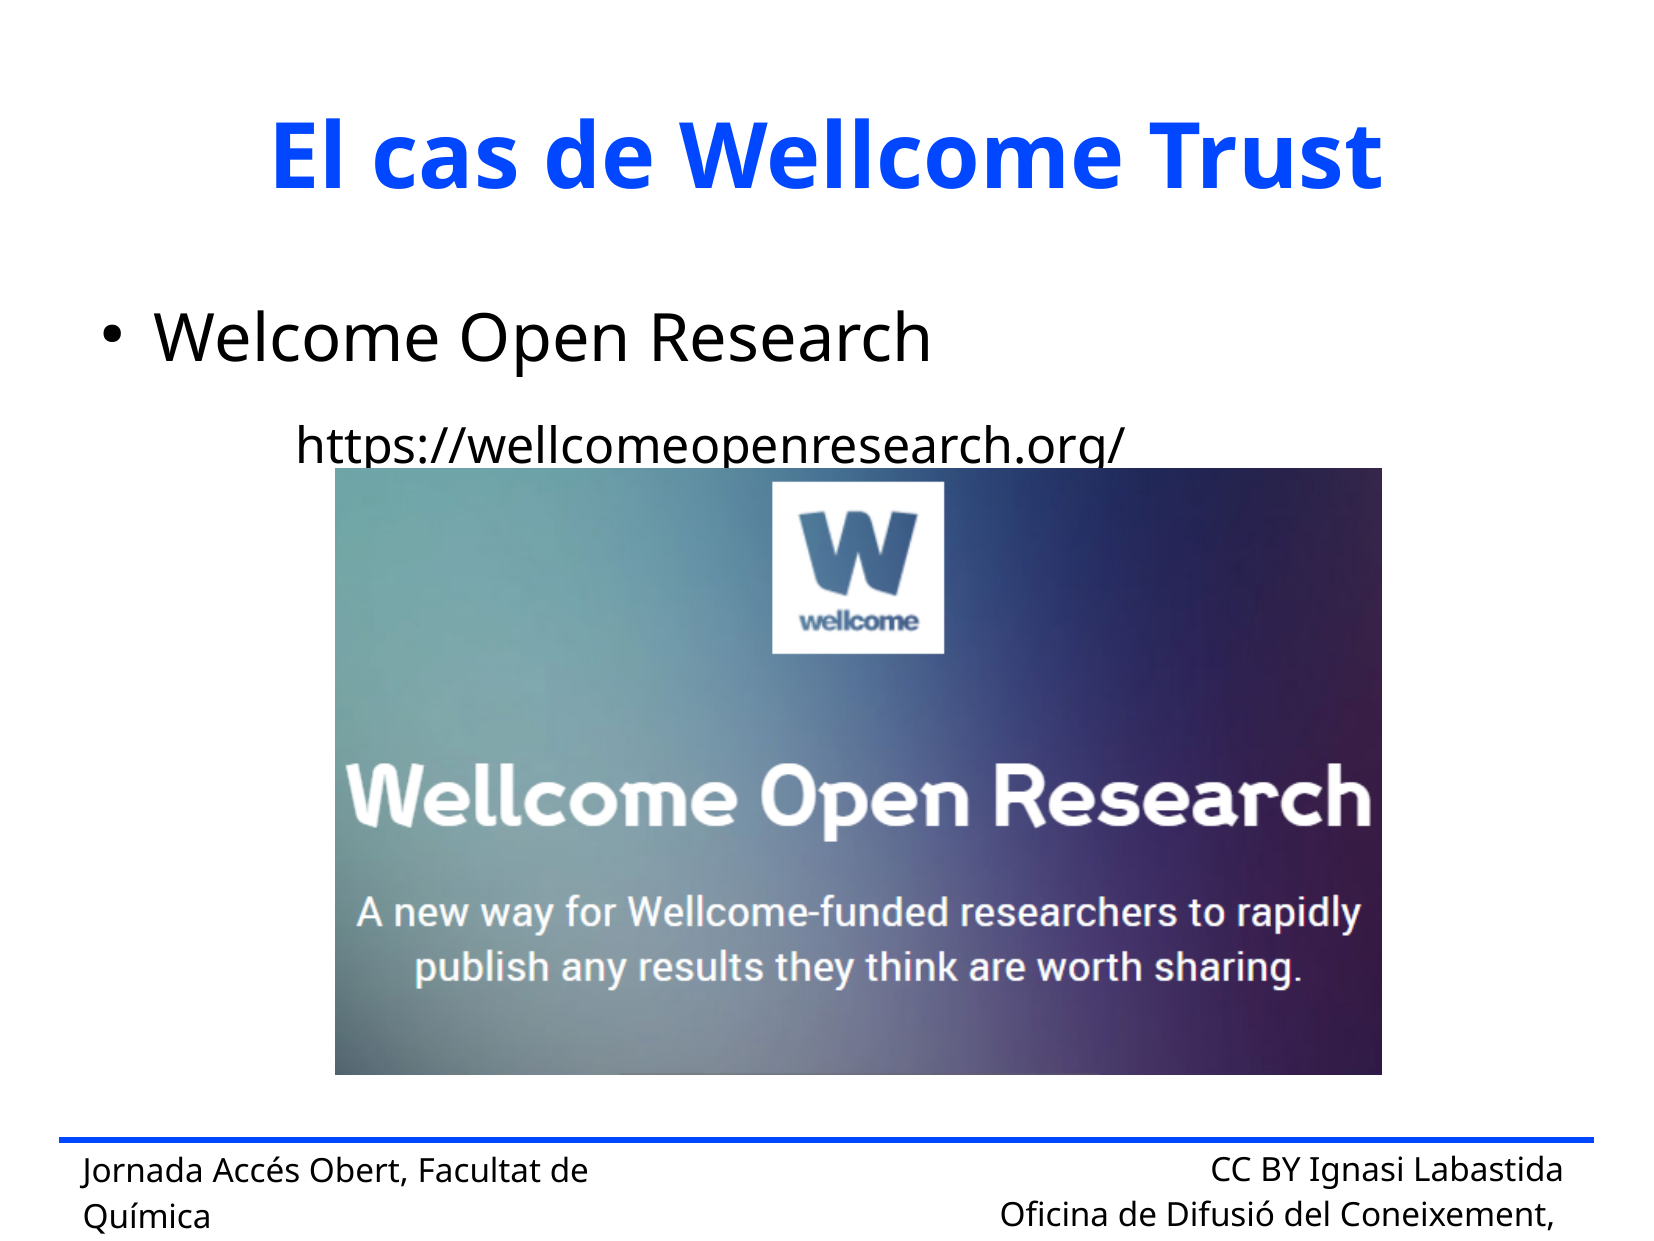

# El cas de Wellcome Trust
Welcome Open Research
https://wellcomeopenresearch.org/